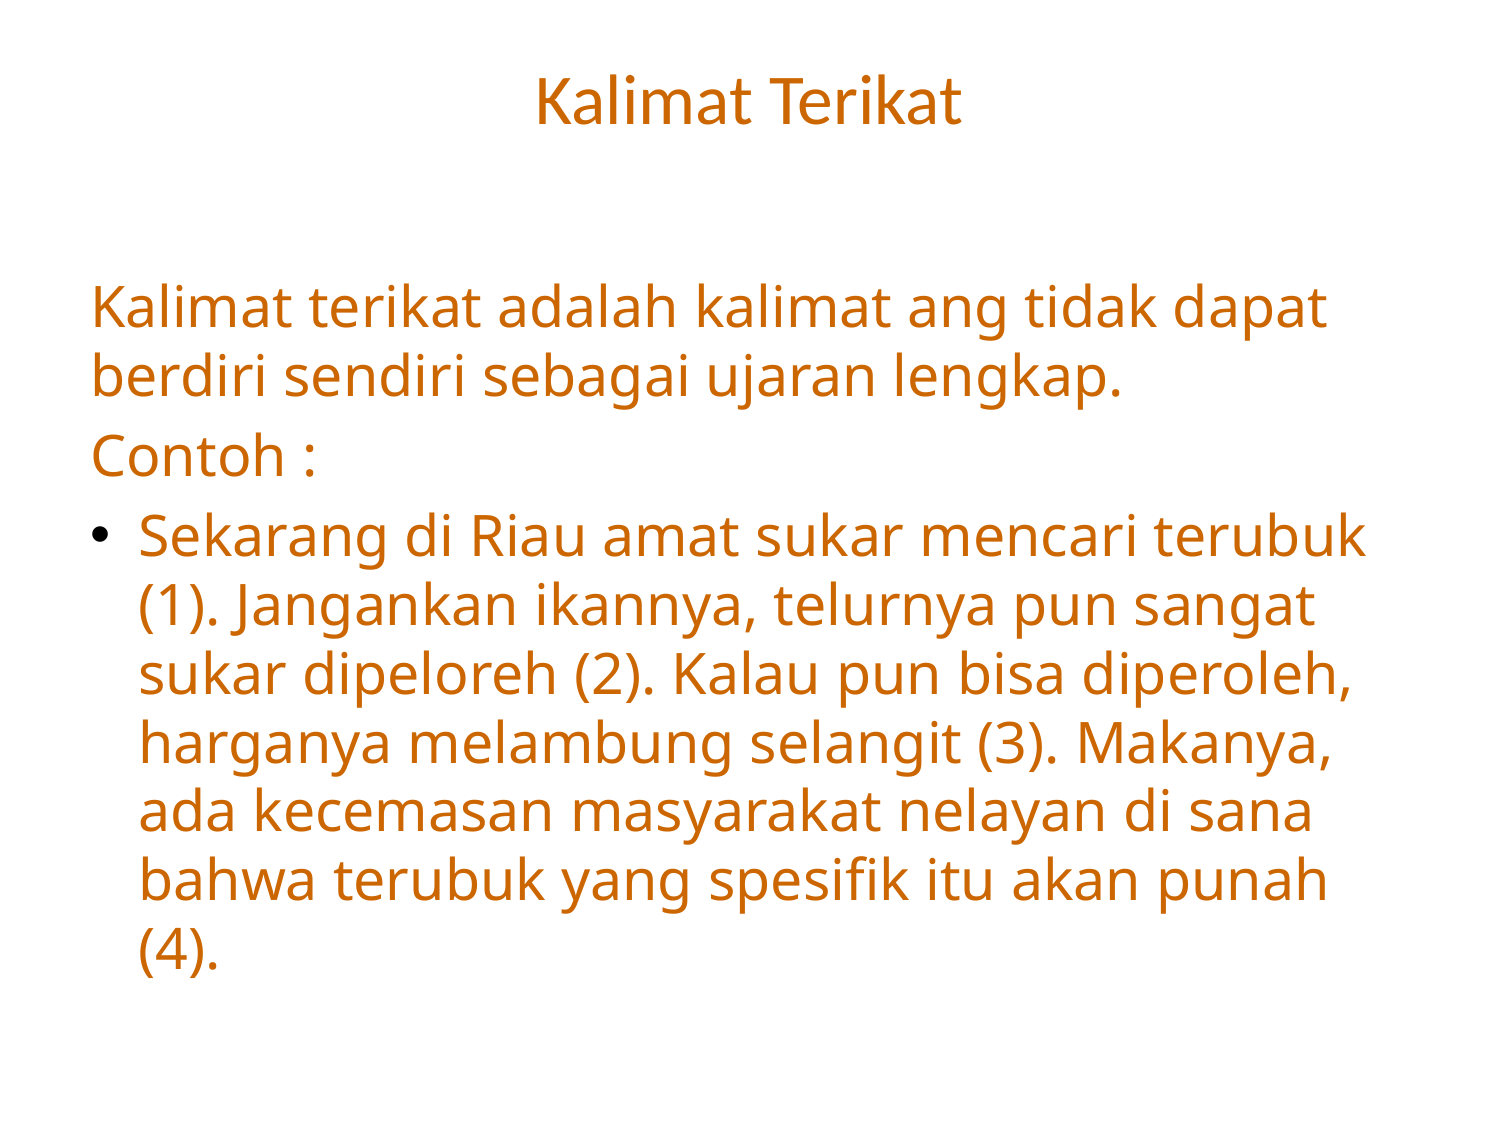

# Kalimat Terikat
Kalimat terikat adalah kalimat ang tidak dapat berdiri sendiri sebagai ujaran lengkap.
Contoh :
Sekarang di Riau amat sukar mencari terubuk (1). Jangankan ikannya, telurnya pun sangat sukar dipeloreh (2). Kalau pun bisa diperoleh, harganya melambung selangit (3). Makanya, ada kecemasan masyarakat nelayan di sana bahwa terubuk yang spesifik itu akan punah (4).